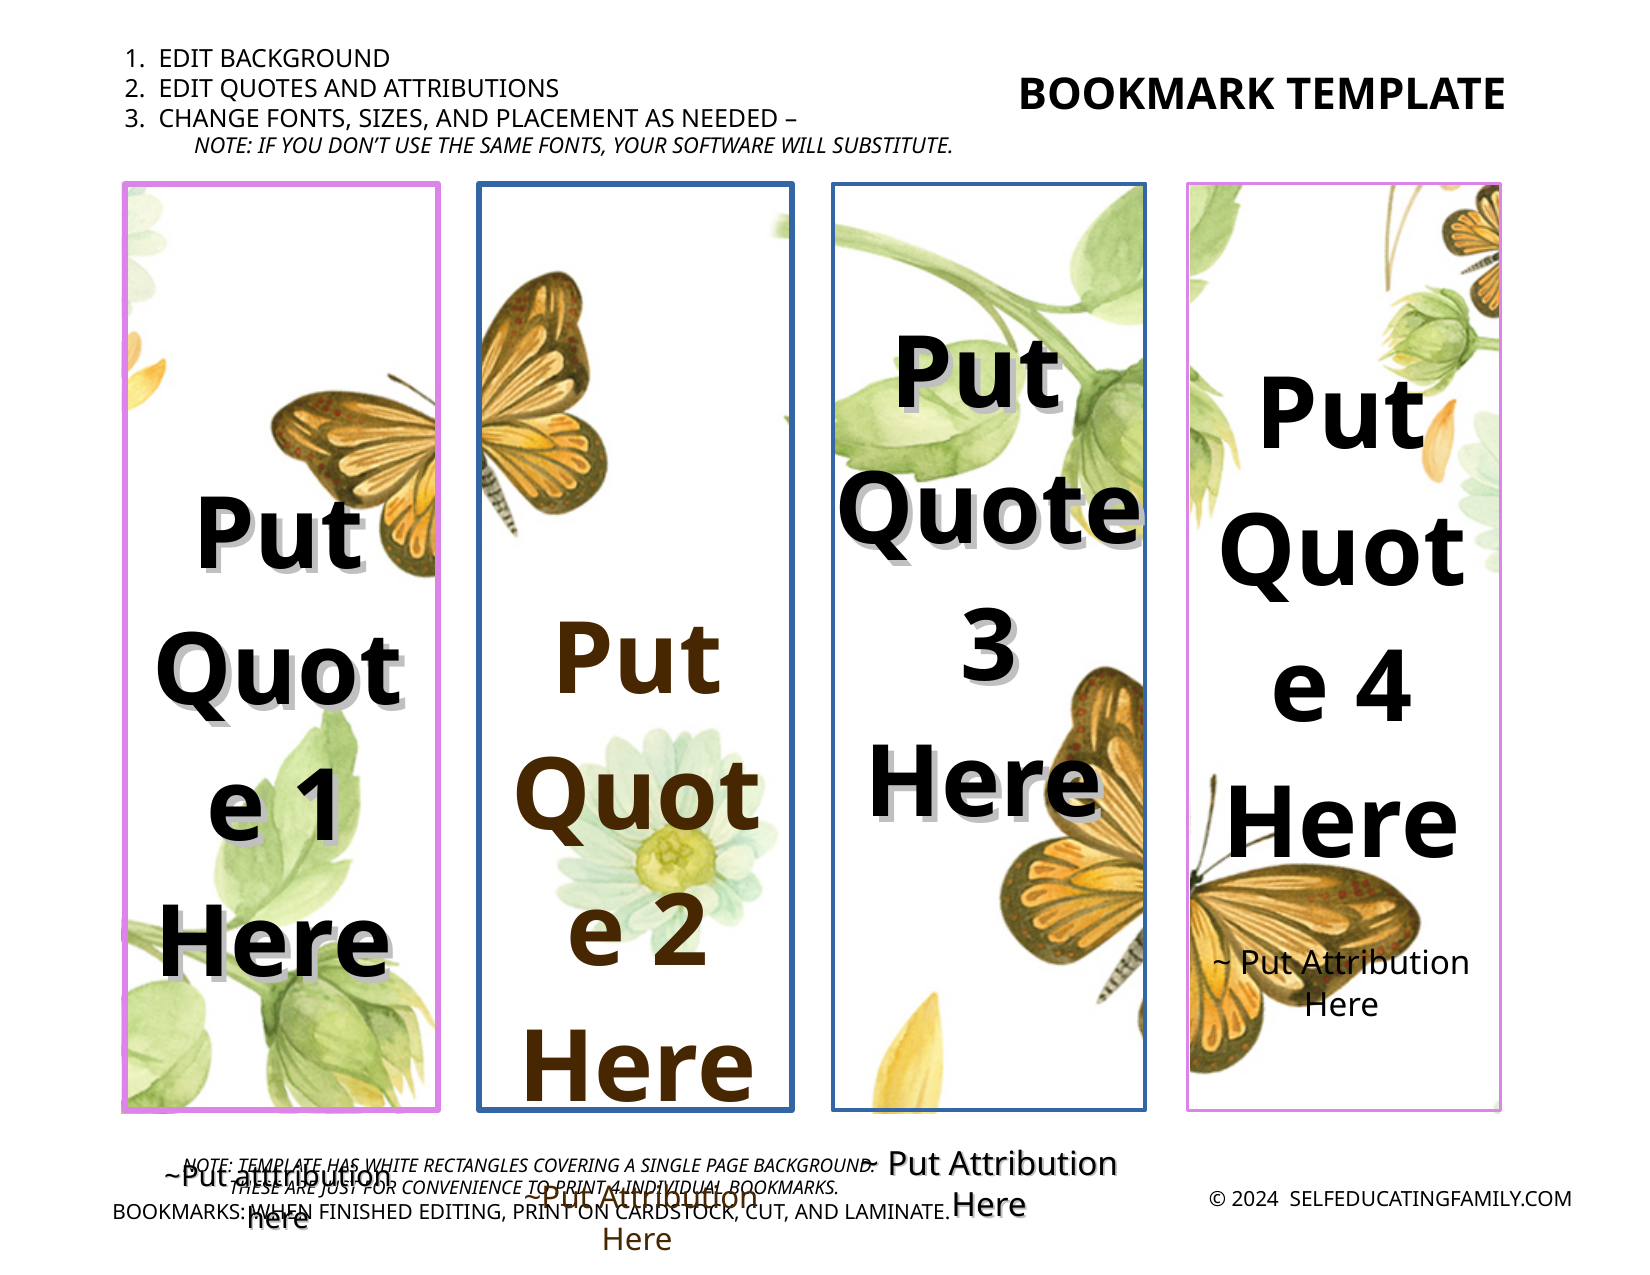

1. Edit Background
2. Edit Quotes and Attributions
3. Change Fonts, Sizes, and placement as needed –
 Note: If you don’t use the same fonts, your software will substitute.
 Bookmark TEMPLATe
Put Quote 1 Here
~Put atttribution here
Put Quote 2 Here
 ~Put Attribution Here
Put Quote 3 Here
~ Put Attribution Here
Put Quote 4 Here
~ Put Attribution Here
Note: Template Has White Rectangles Covering A Single Page Background.
These Are Just For Convenience To Print 4 Individual Bookmarks.
Bookmarks: When Finished Editing, Print on Cardstock, Cut, and laminate.
© 2024 selfeducatingfamily.com